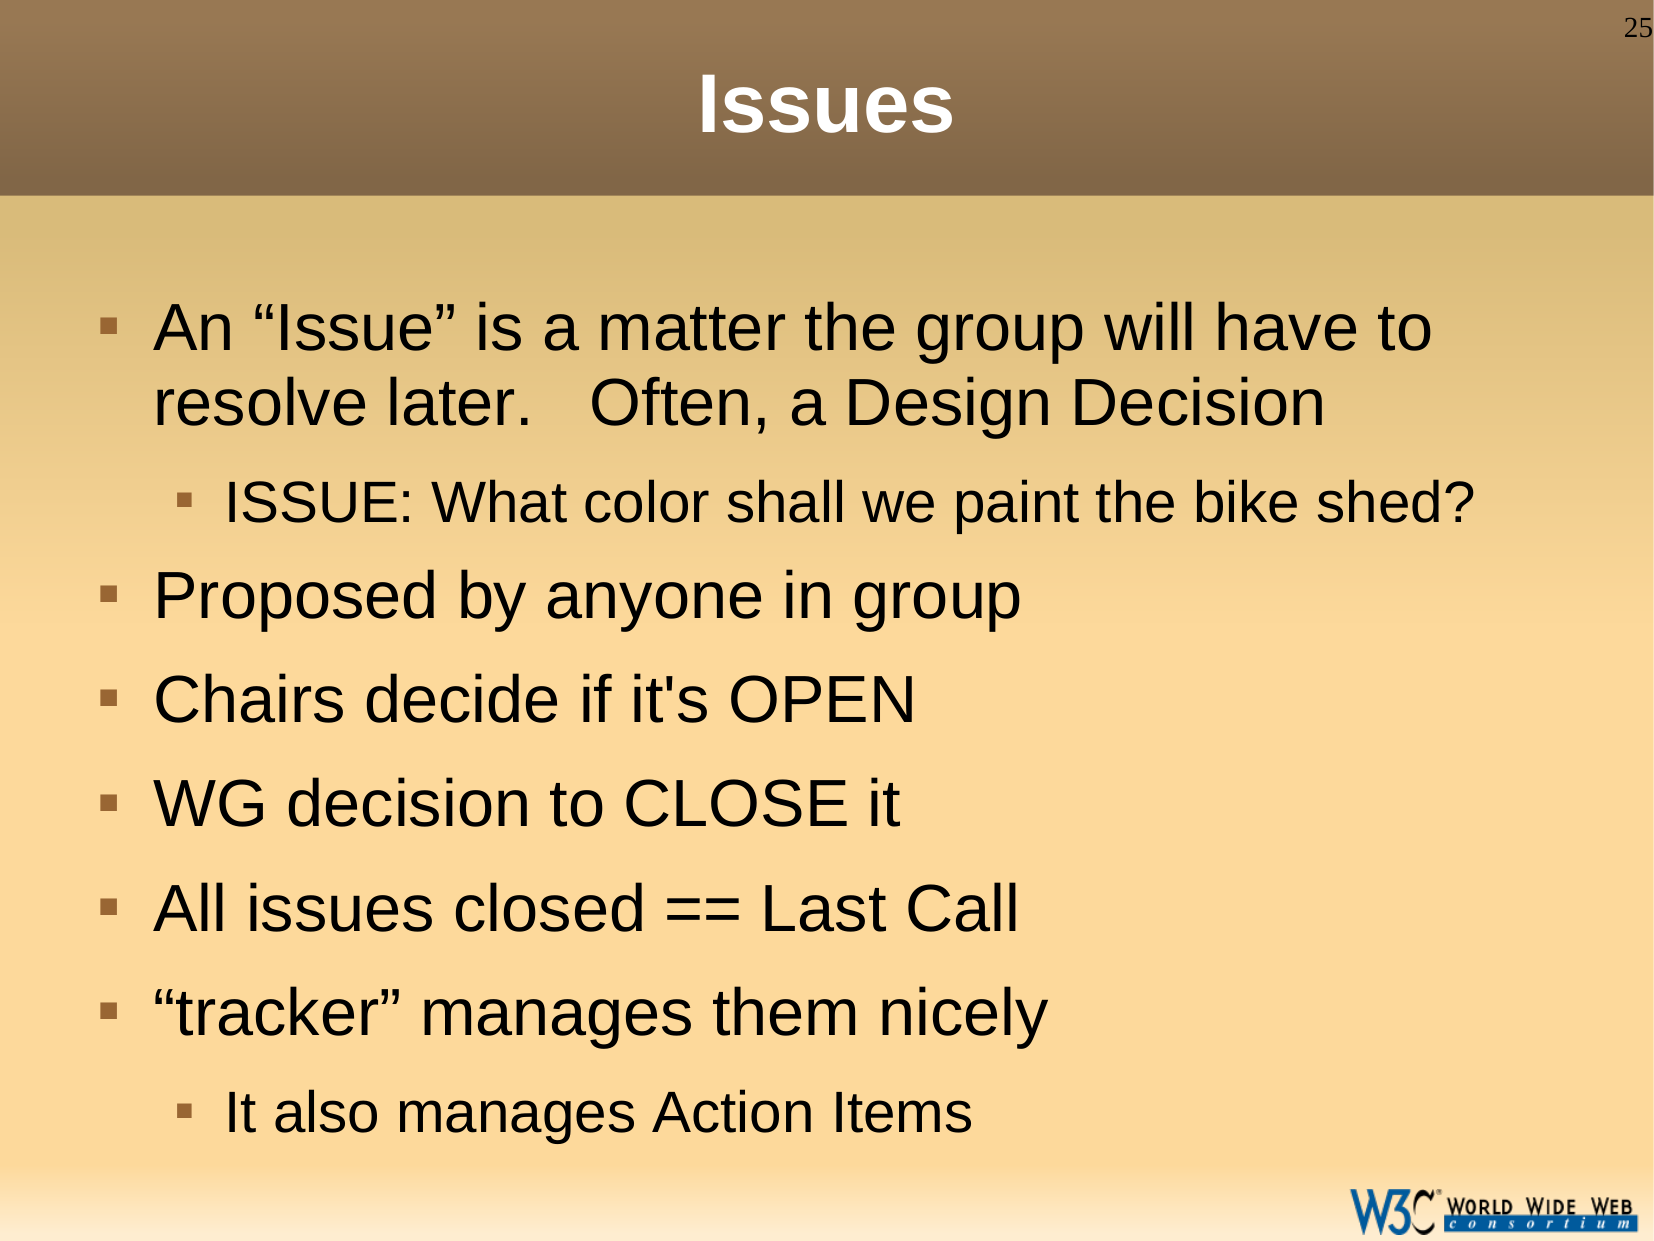

# Issues
25
An “Issue” is a matter the group will have to resolve later. Often, a Design Decision
ISSUE: What color shall we paint the bike shed?
Proposed by anyone in group
Chairs decide if it's OPEN
WG decision to CLOSE it
All issues closed == Last Call
“tracker” manages them nicely
It also manages Action Items